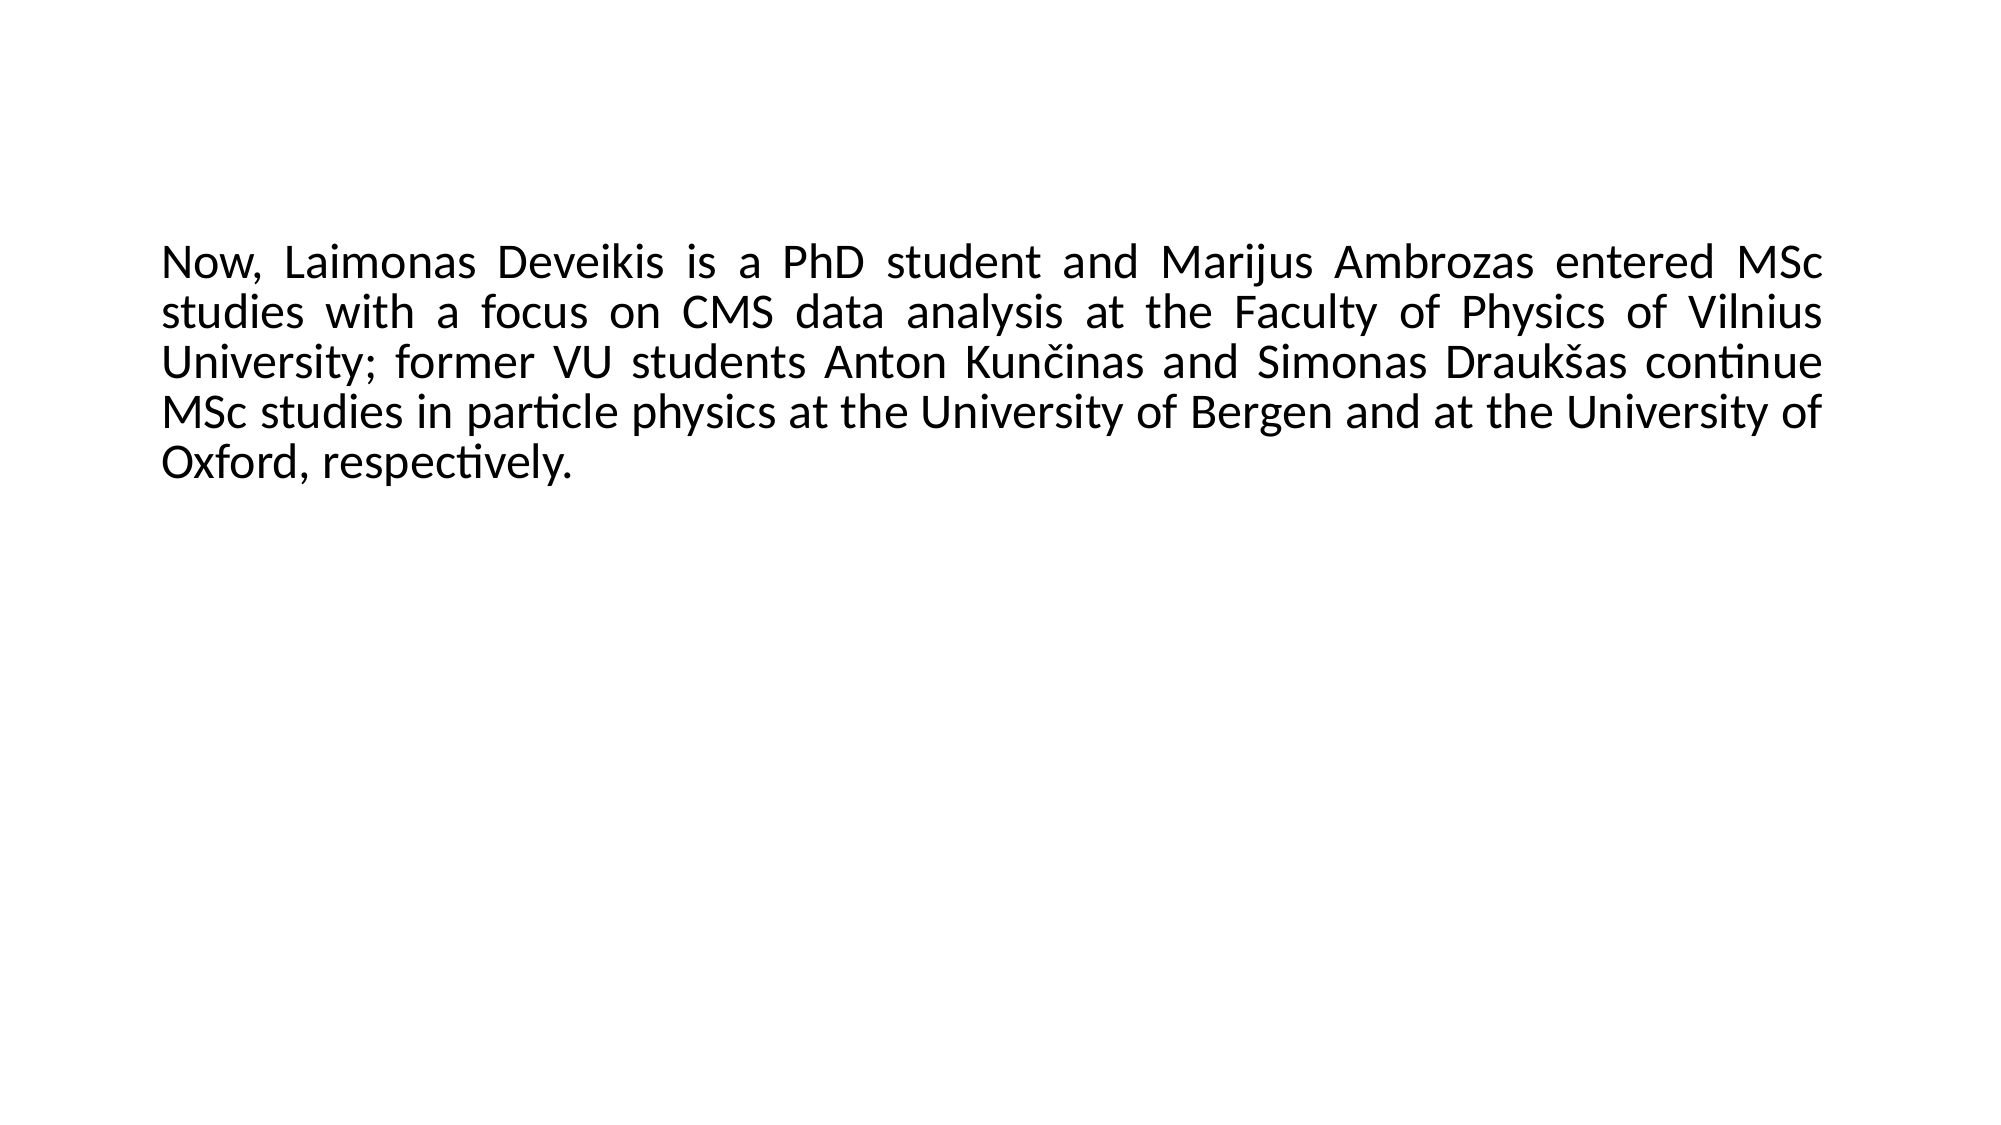

Now, Laimonas Deveikis is a PhD student and Marijus Ambrozas entered MSc studies with a focus on CMS data analysis at the Faculty of Physics of Vilnius University; former VU students Anton Kunčinas and Simonas Draukšas continue MSc studies in particle physics at the University of Bergen and at the University of Oxford, respectively.